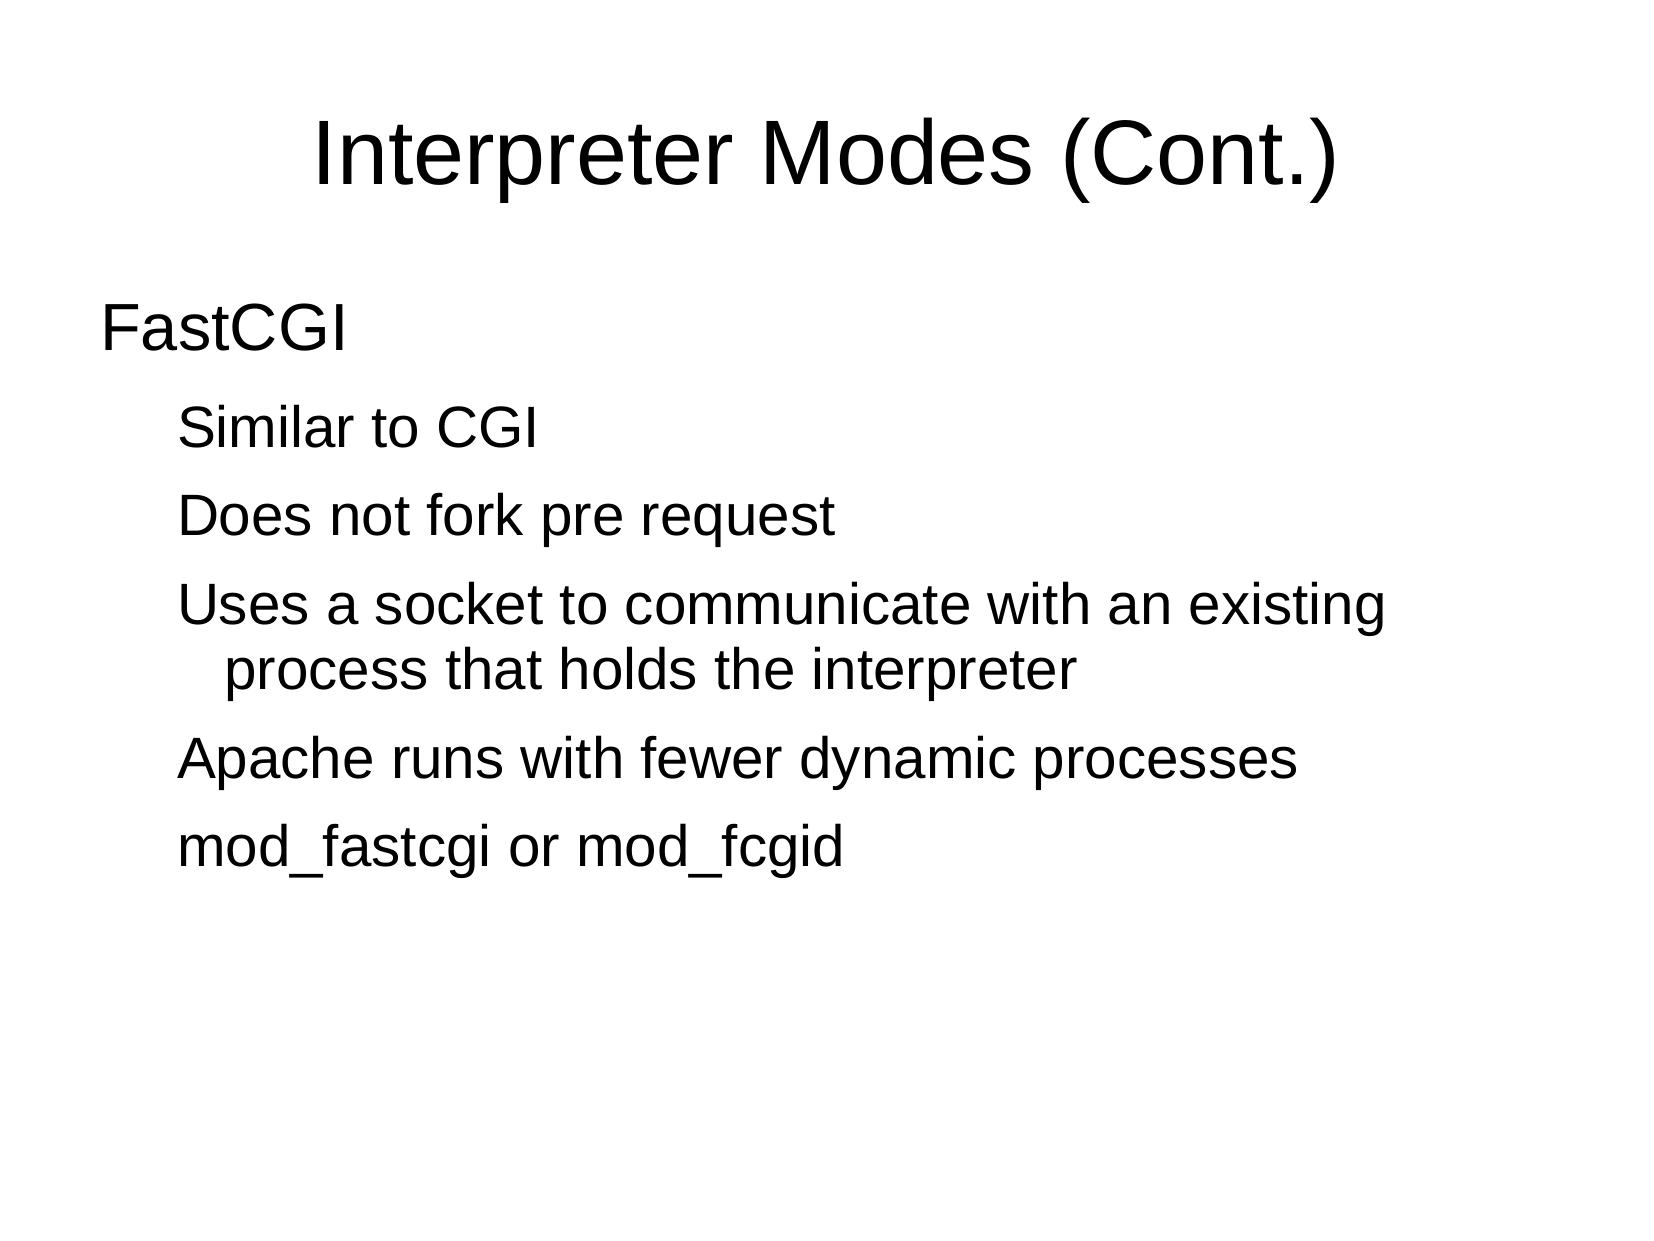

# Interpreter Modes (Cont.)
FastCGI
Similar to CGI
Does not fork pre request
Uses a socket to communicate with an existing process that holds the interpreter
Apache runs with fewer dynamic processes
mod_fastcgi or mod_fcgid